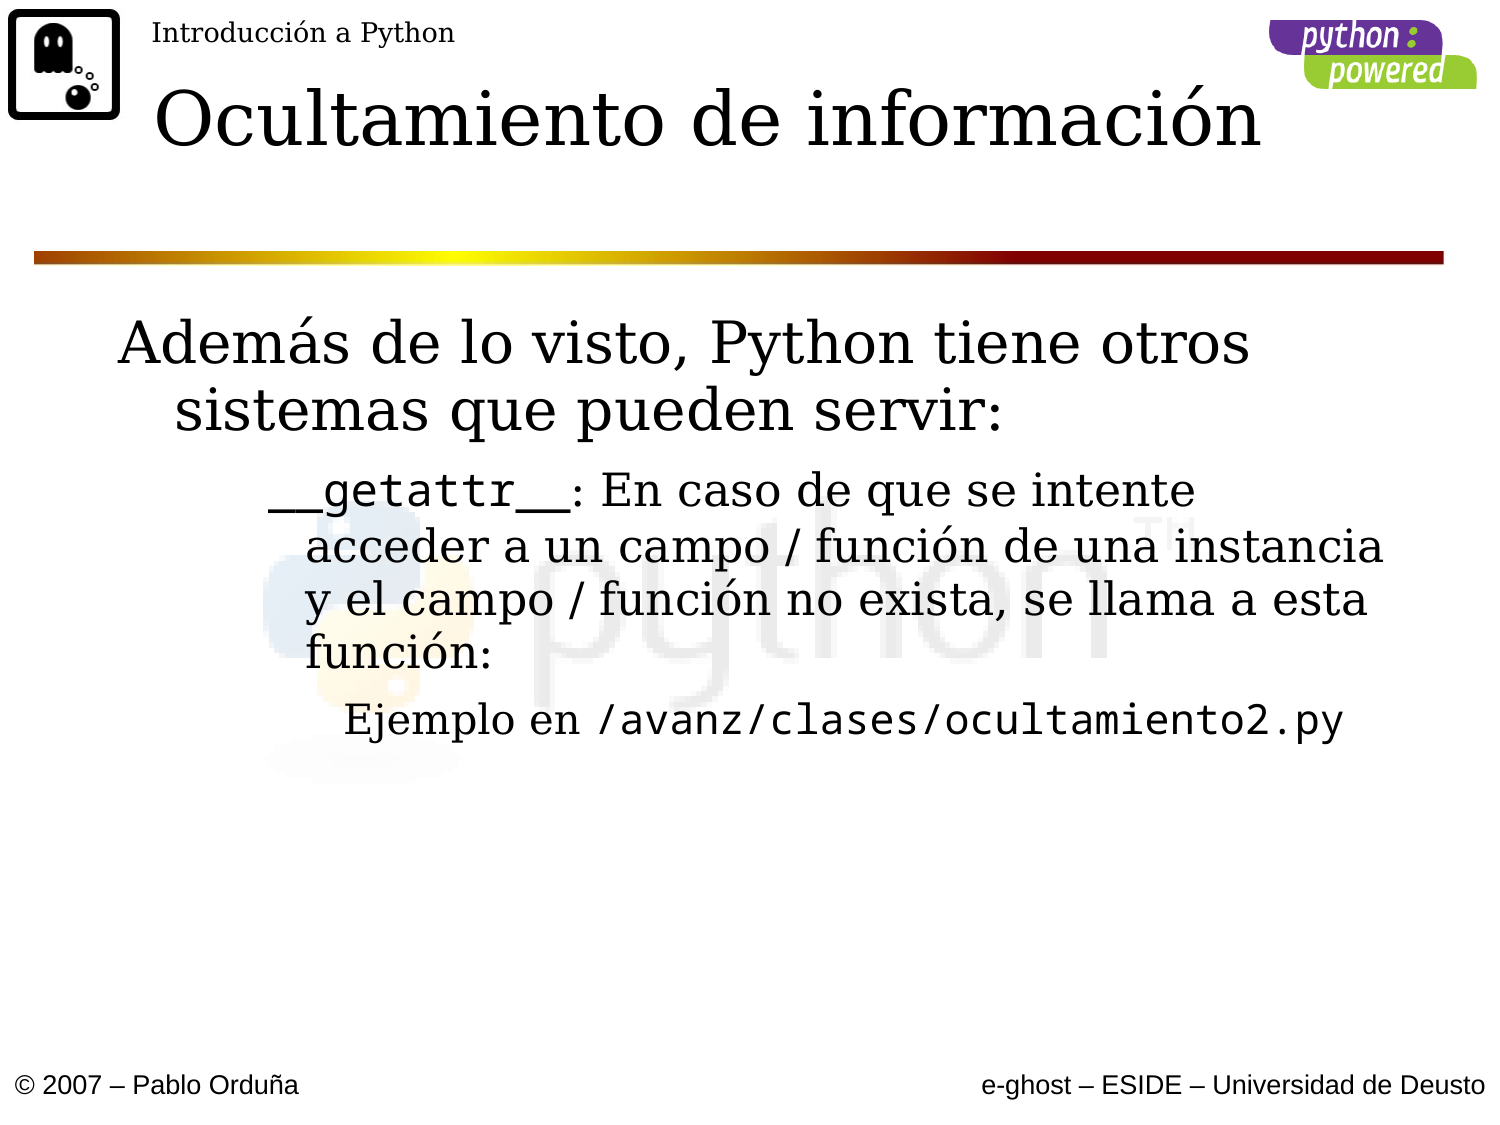

# Ocultamiento de información
Además de lo visto, Python tiene otros sistemas que pueden servir:
__getattr__: En caso de que se intente acceder a un campo / función de una instancia y el campo / función no exista, se llama a esta función:
Ejemplo en /avanz/clases/ocultamiento2.py